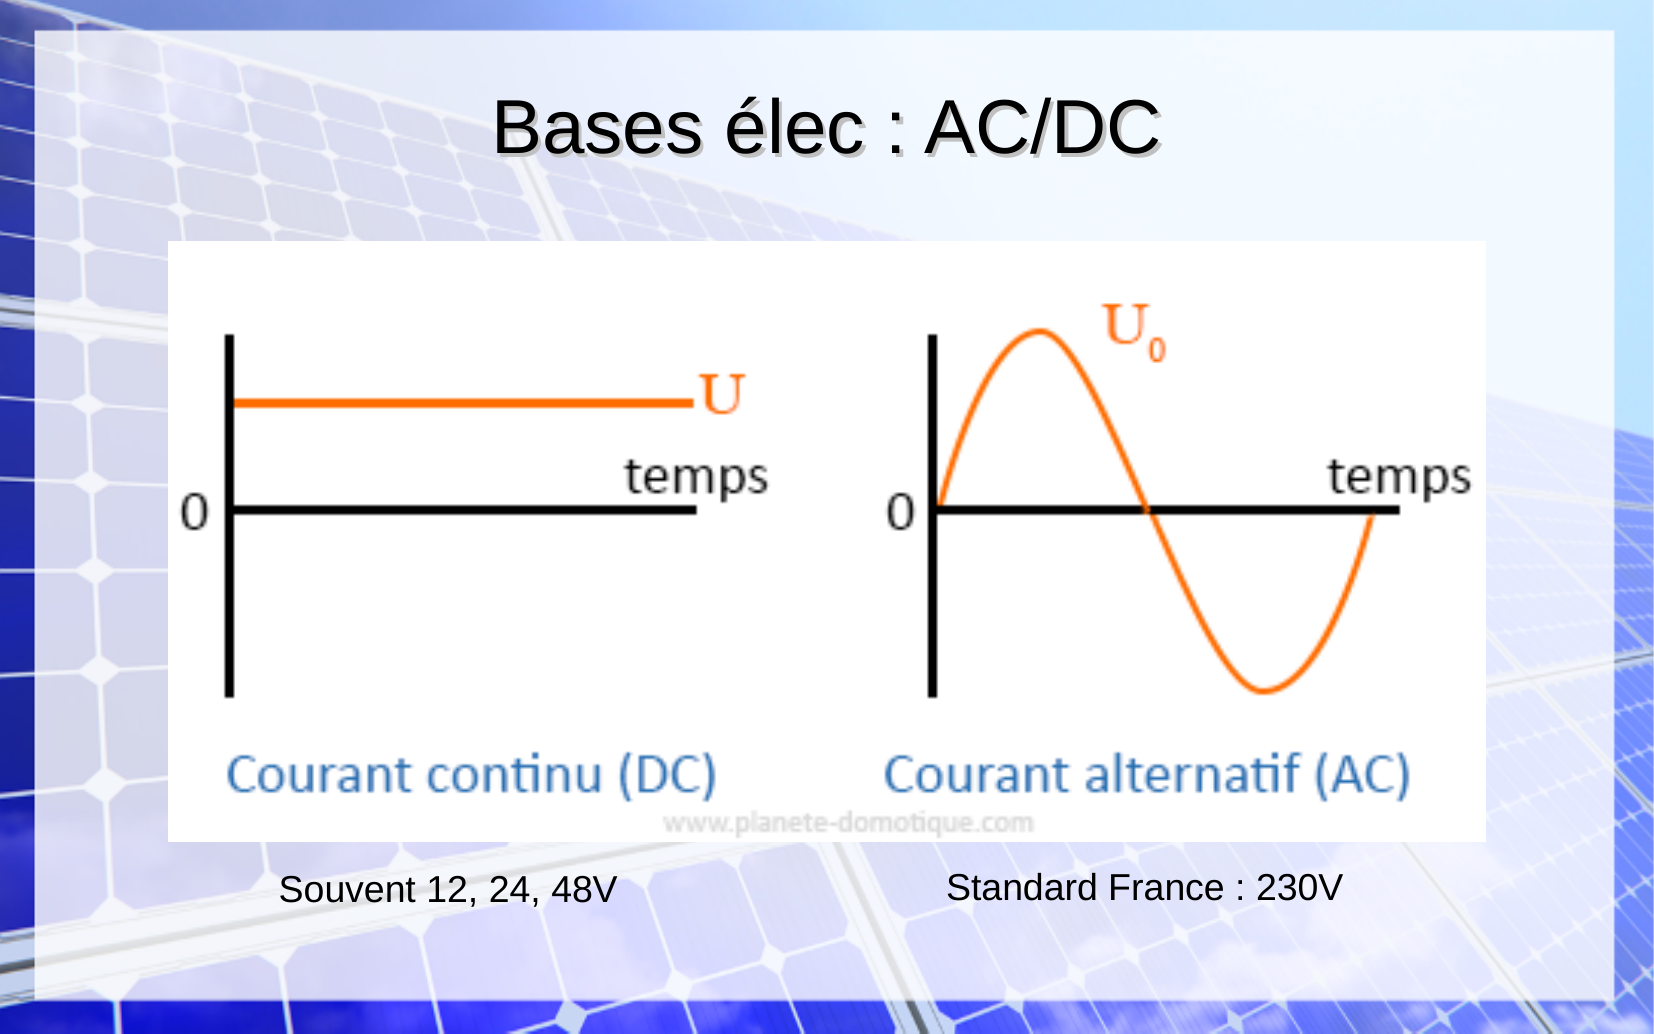

# Bases élec : AC/DC
Standard France : 230V
Souvent 12, 24, 48V